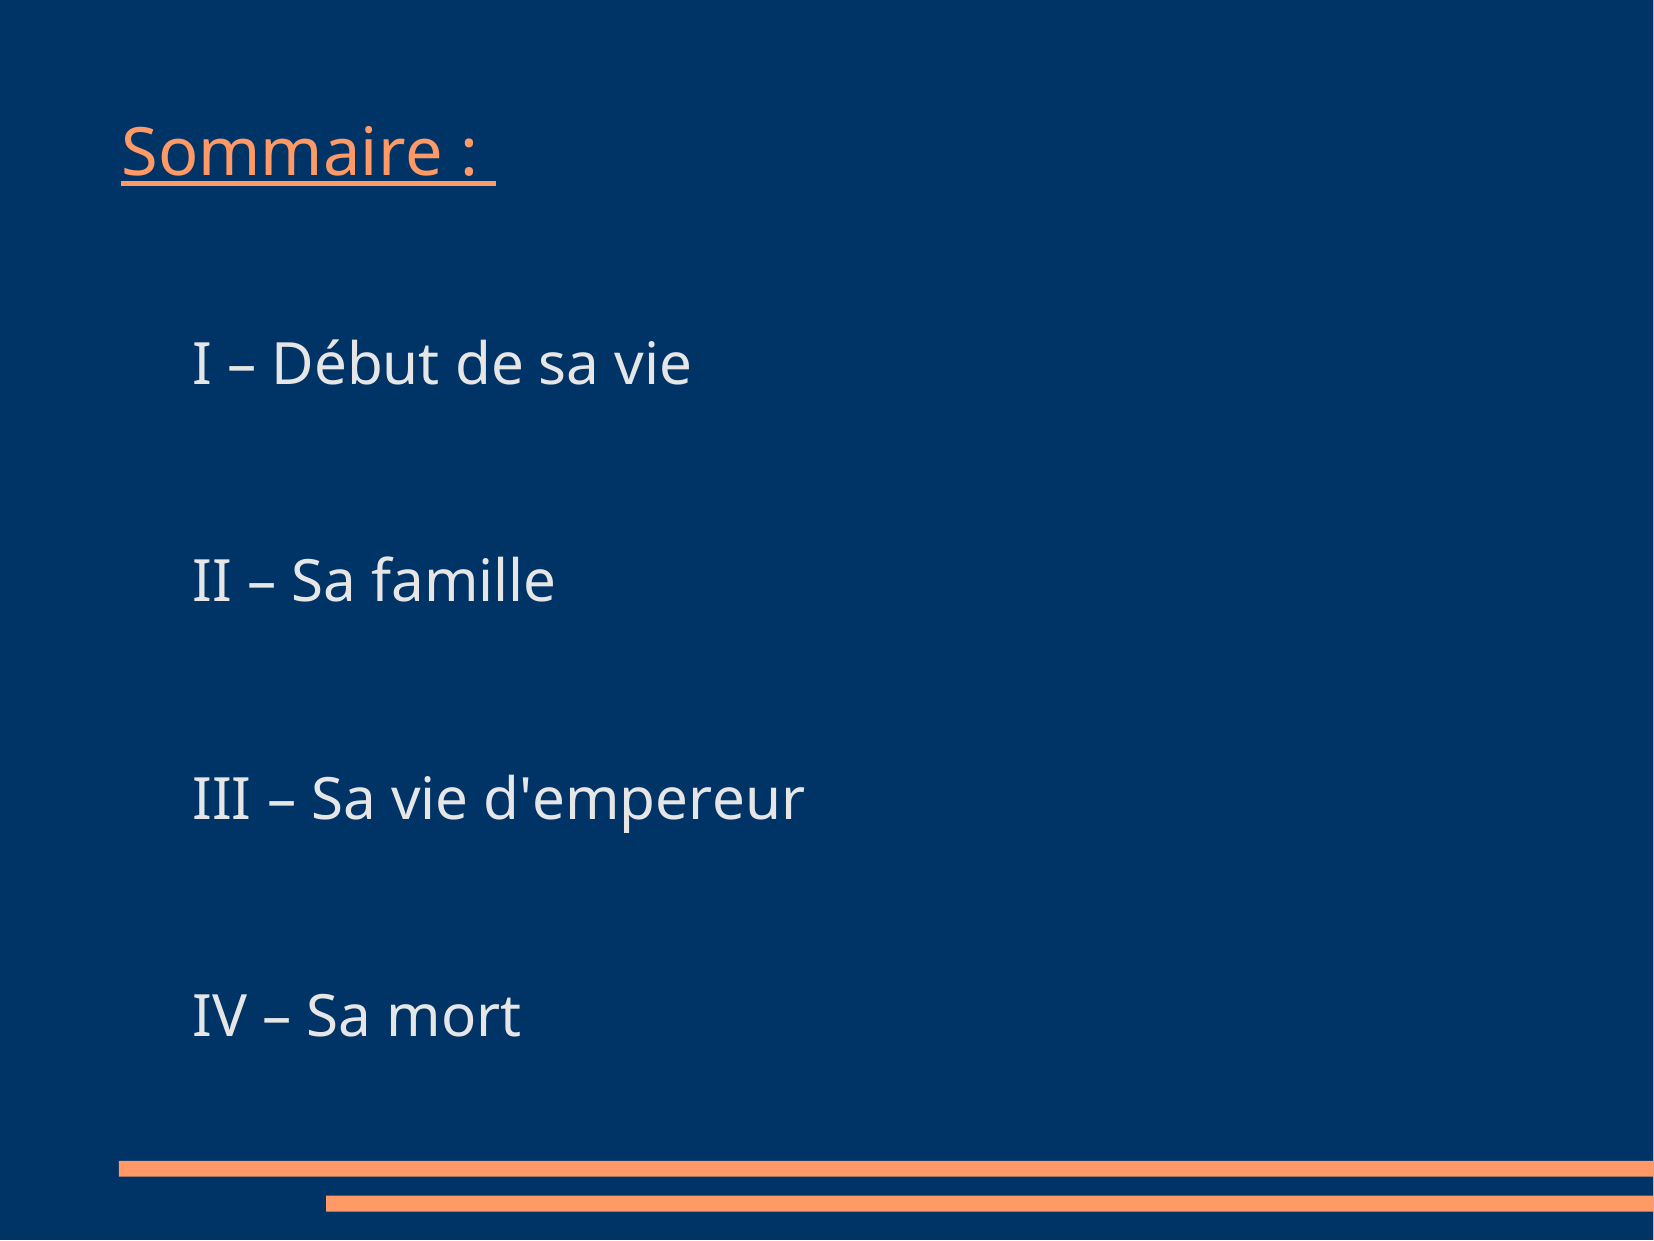

# Sommaire :
I – Début de sa vie
II – Sa famille
III – Sa vie d'empereur
IV – Sa mort